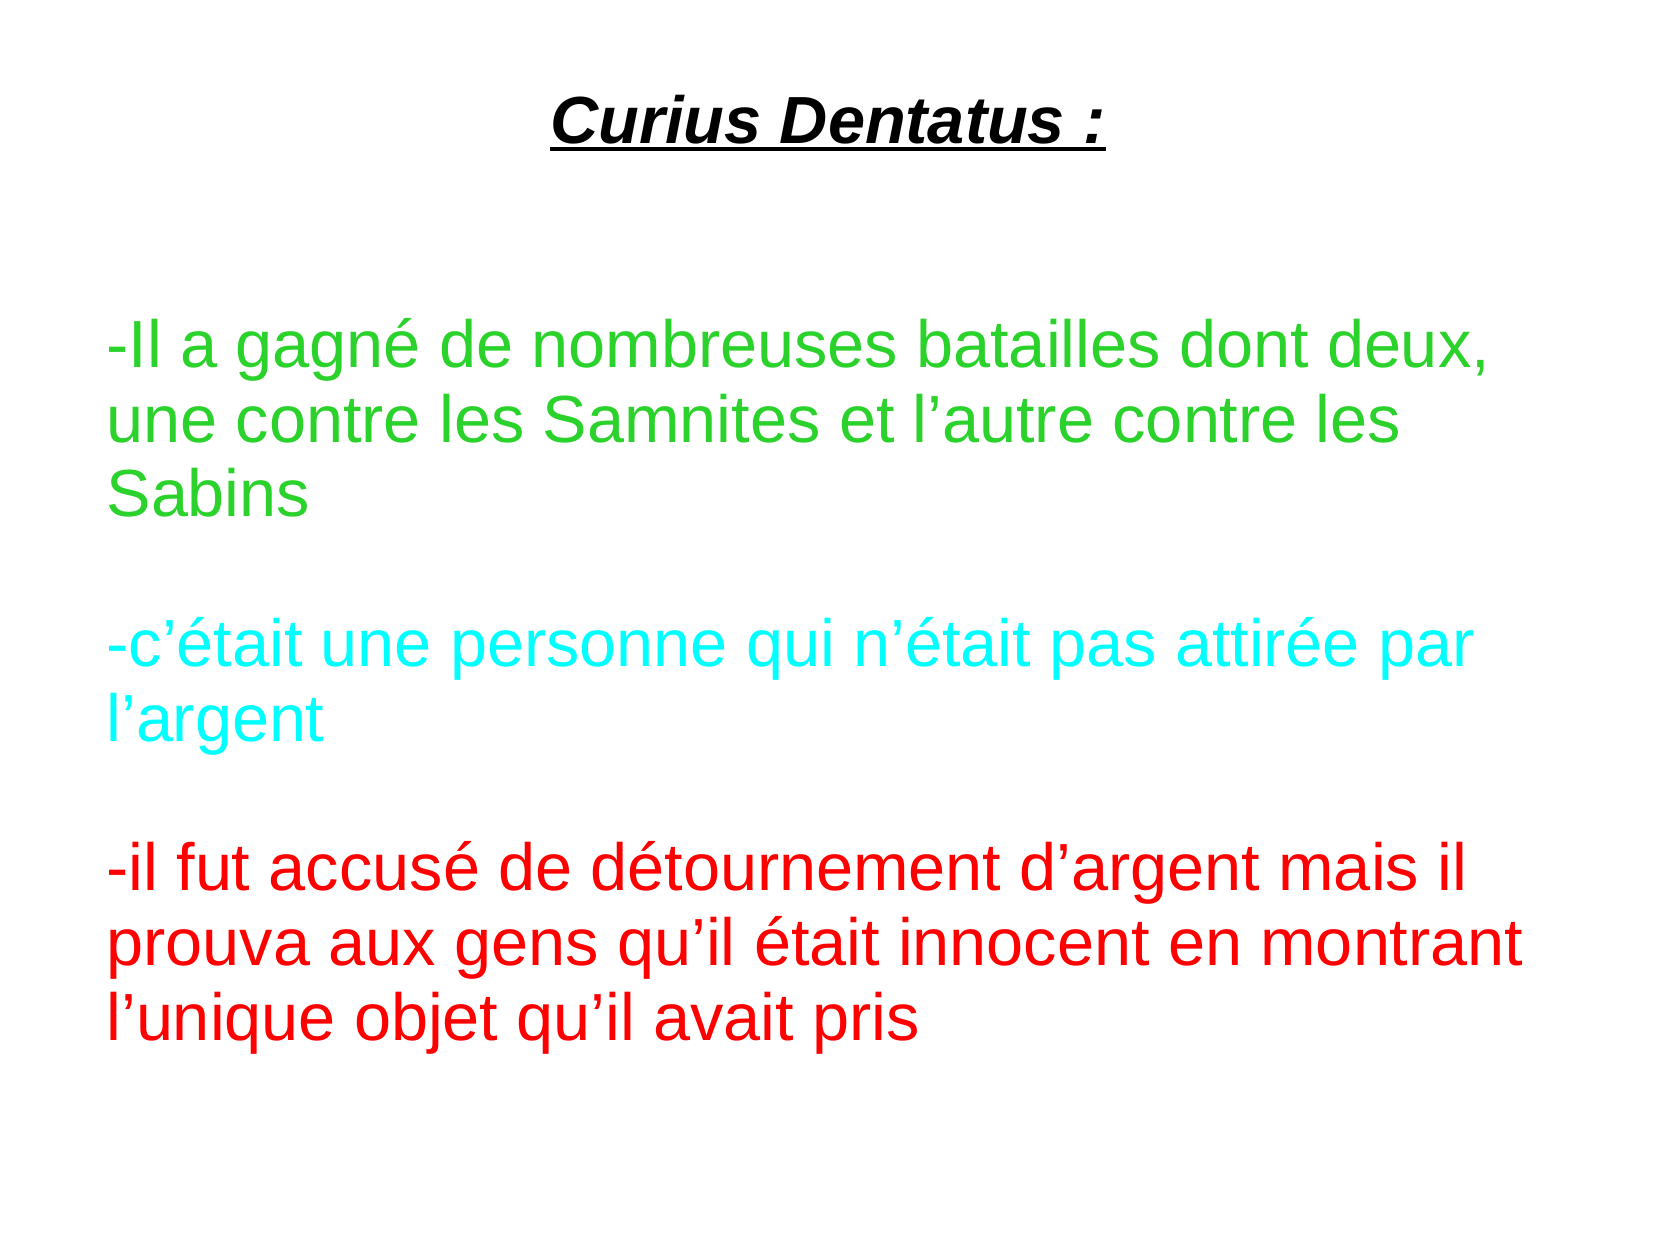

# Curius Dentatus :
-Il a gagné de nombreuses batailles dont deux, une contre les Samnites et l’autre contre les Sabins
-c’était une personne qui n’était pas attirée par l’argent
-il fut accusé de détournement d’argent mais il prouva aux gens qu’il était innocent en montrant l’unique objet qu’il avait pris